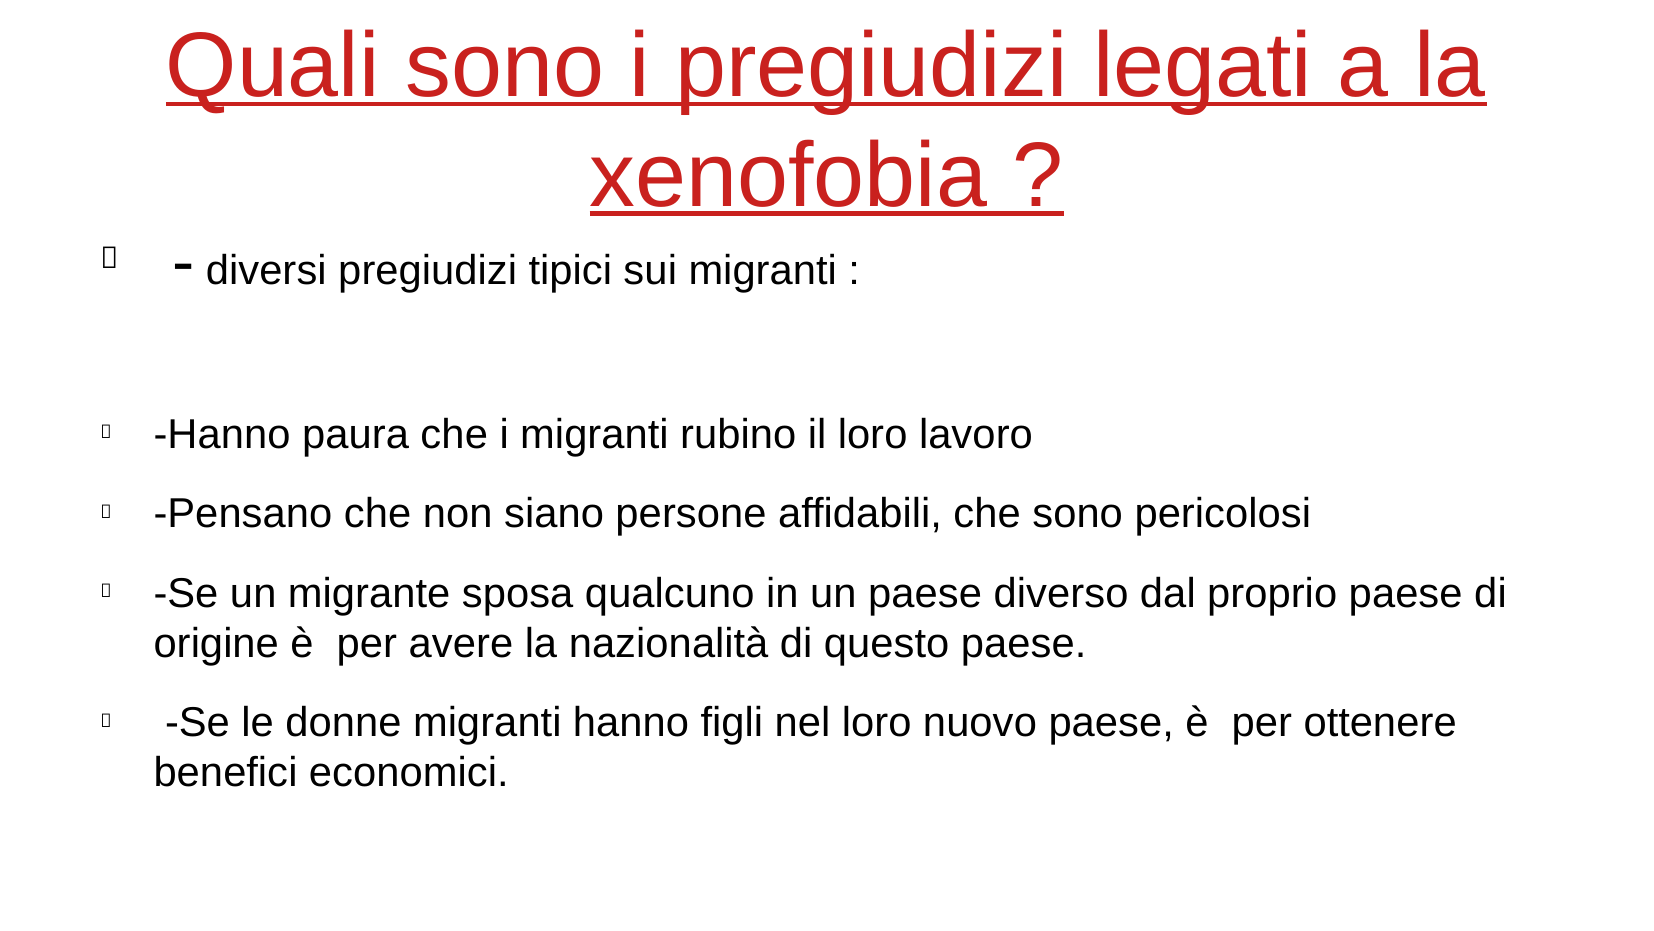

Quali sono i pregiudizi legati a la xenofobia ?
 - diversi pregiudizi tipici sui migranti :
-Hanno paura che i migranti rubino il loro lavoro
-Pensano che non siano persone affidabili, che sono pericolosi
-Se un migrante sposa qualcuno in un paese diverso dal proprio paese di origine è per avere la nazionalità di questo paese.
 -Se le donne migranti hanno figli nel loro nuovo paese, è per ottenere benefici economici.